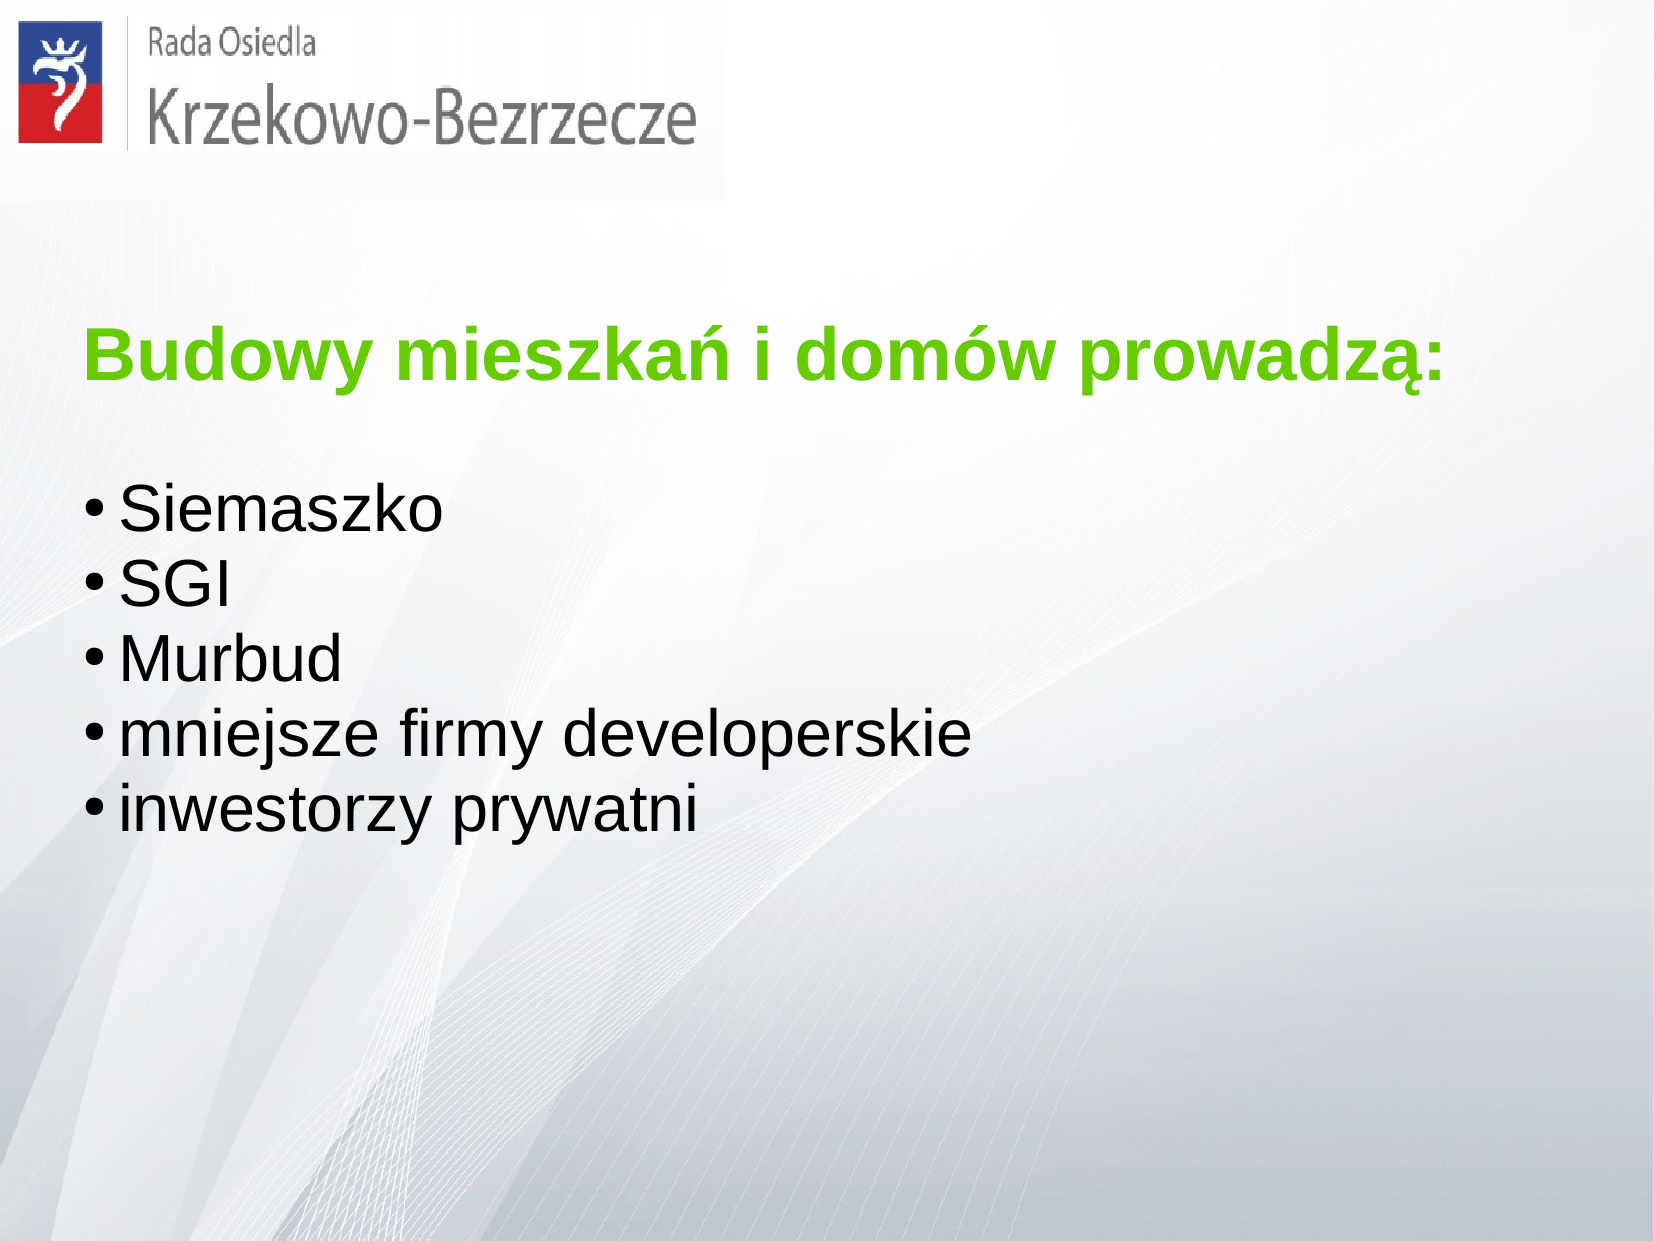

# Budowy mieszkań i domów prowadzą:
Siemaszko
SGI
Murbud
mniejsze firmy developerskie
inwestorzy prywatni